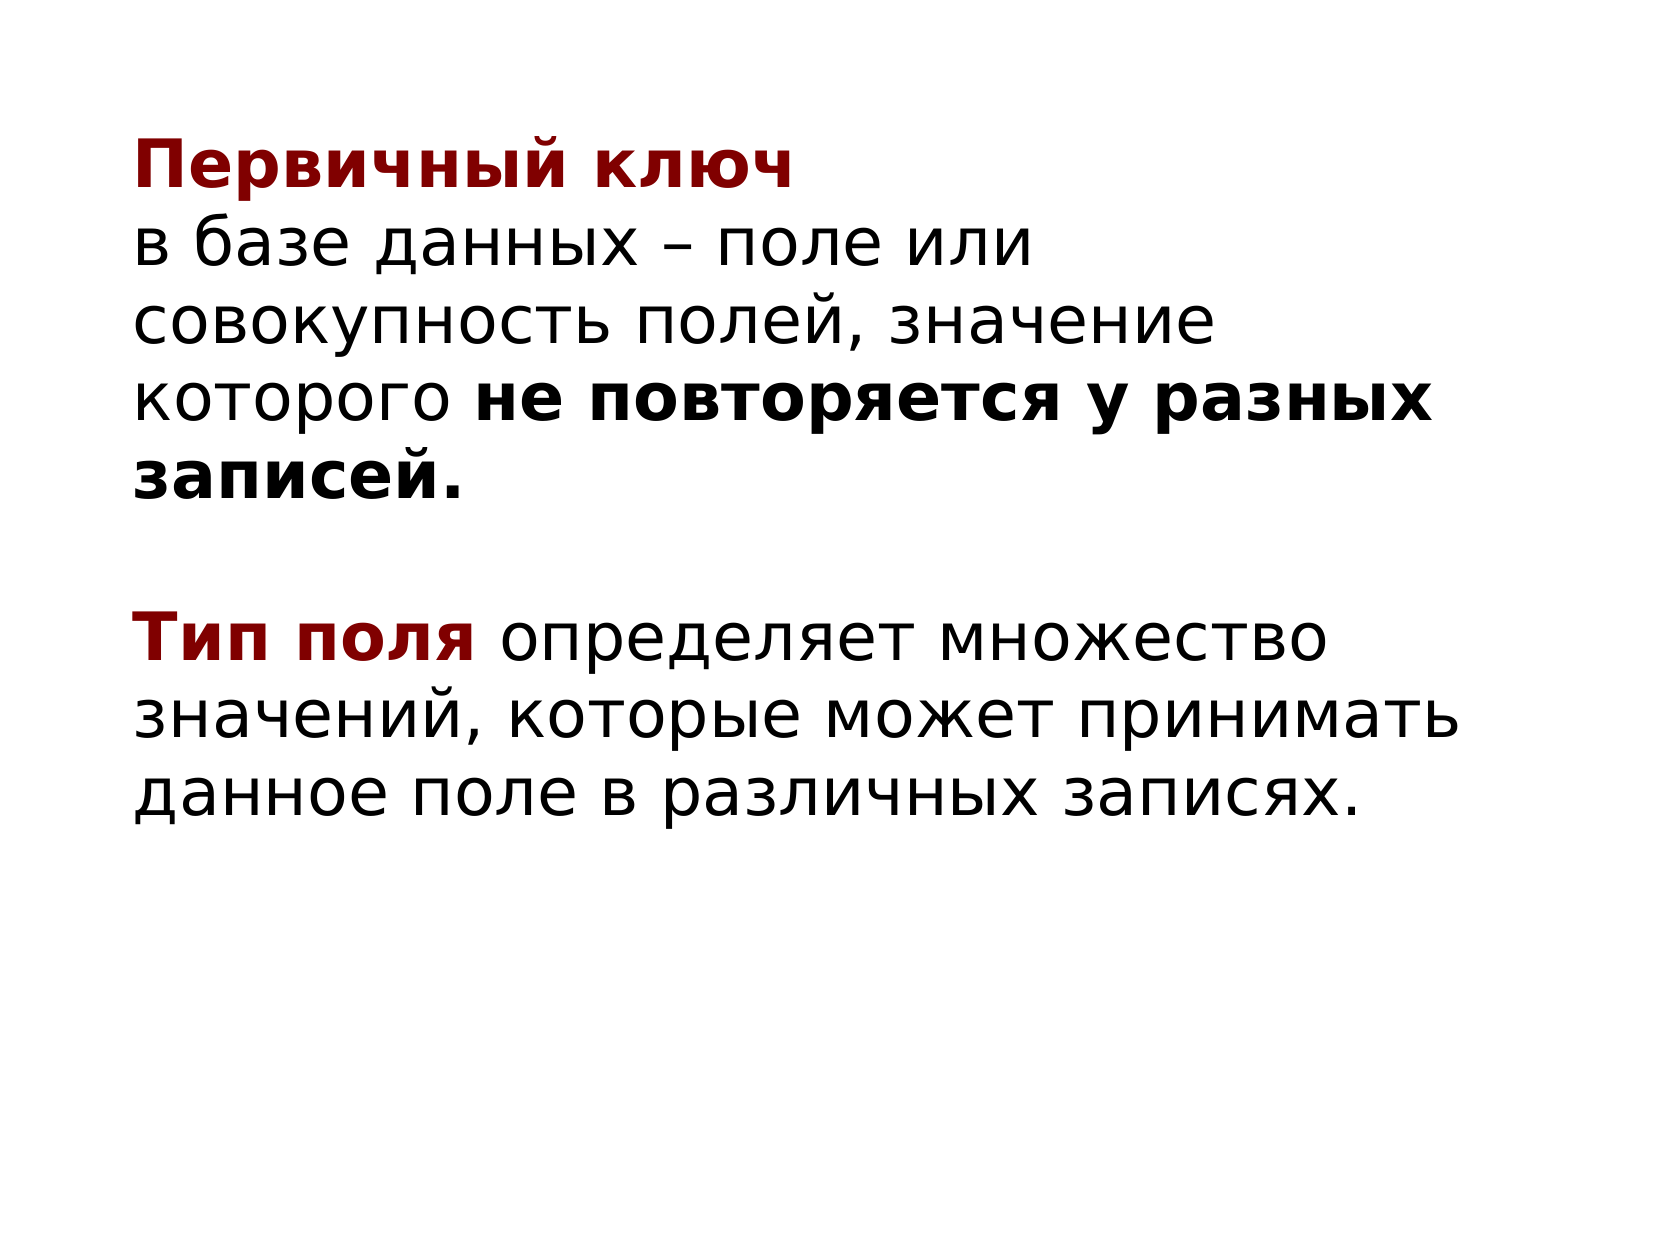

Первичный ключ
в базе данных – поле или совокупность полей, значение которого не повторяется у разных записей.
Тип поля определяет множество значений, которые может принимать данное поле в различных записях.